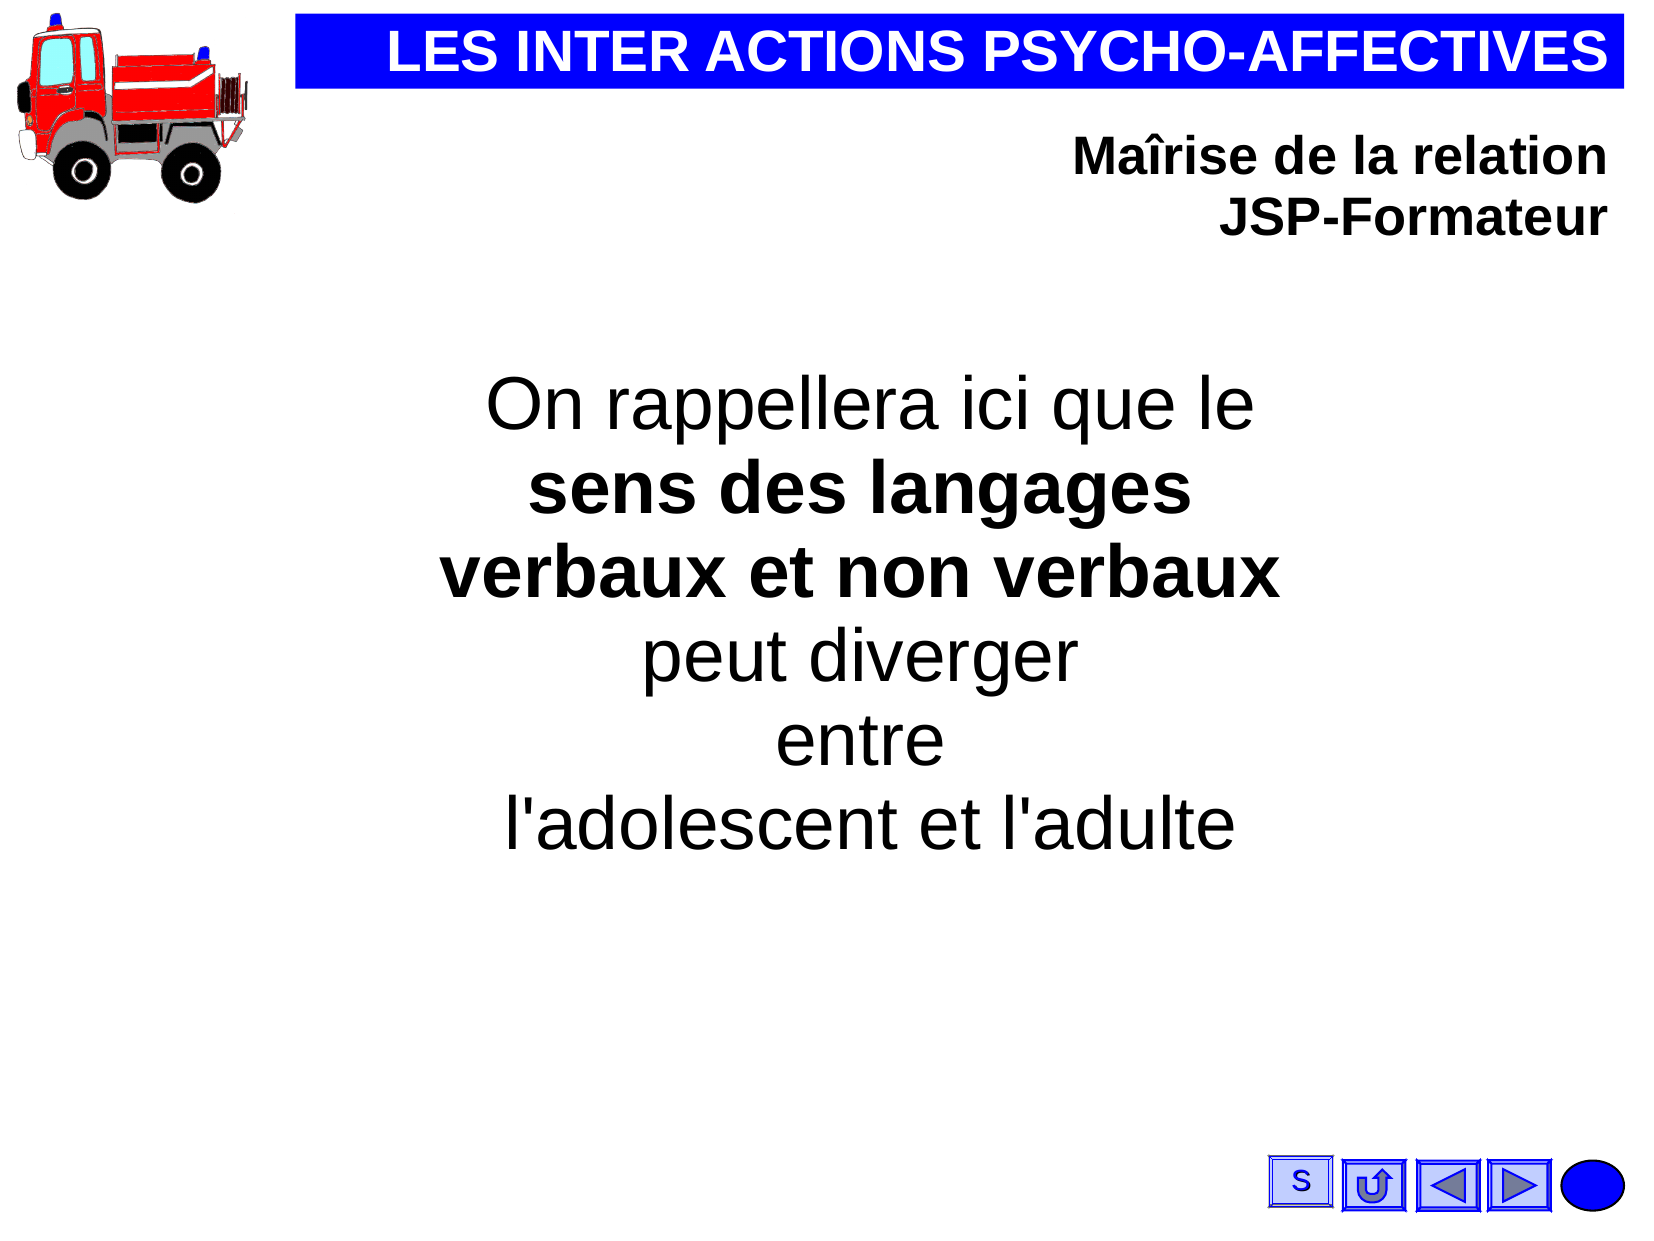

LES INTER ACTIONS PSYCHO-AFFECTIVES
Maîrise de la relation
JSP-Formateur
On rappellera ici que le
sens des langages
verbaux et non verbaux
peut diverger
entre
l'adolescent et l'adulte